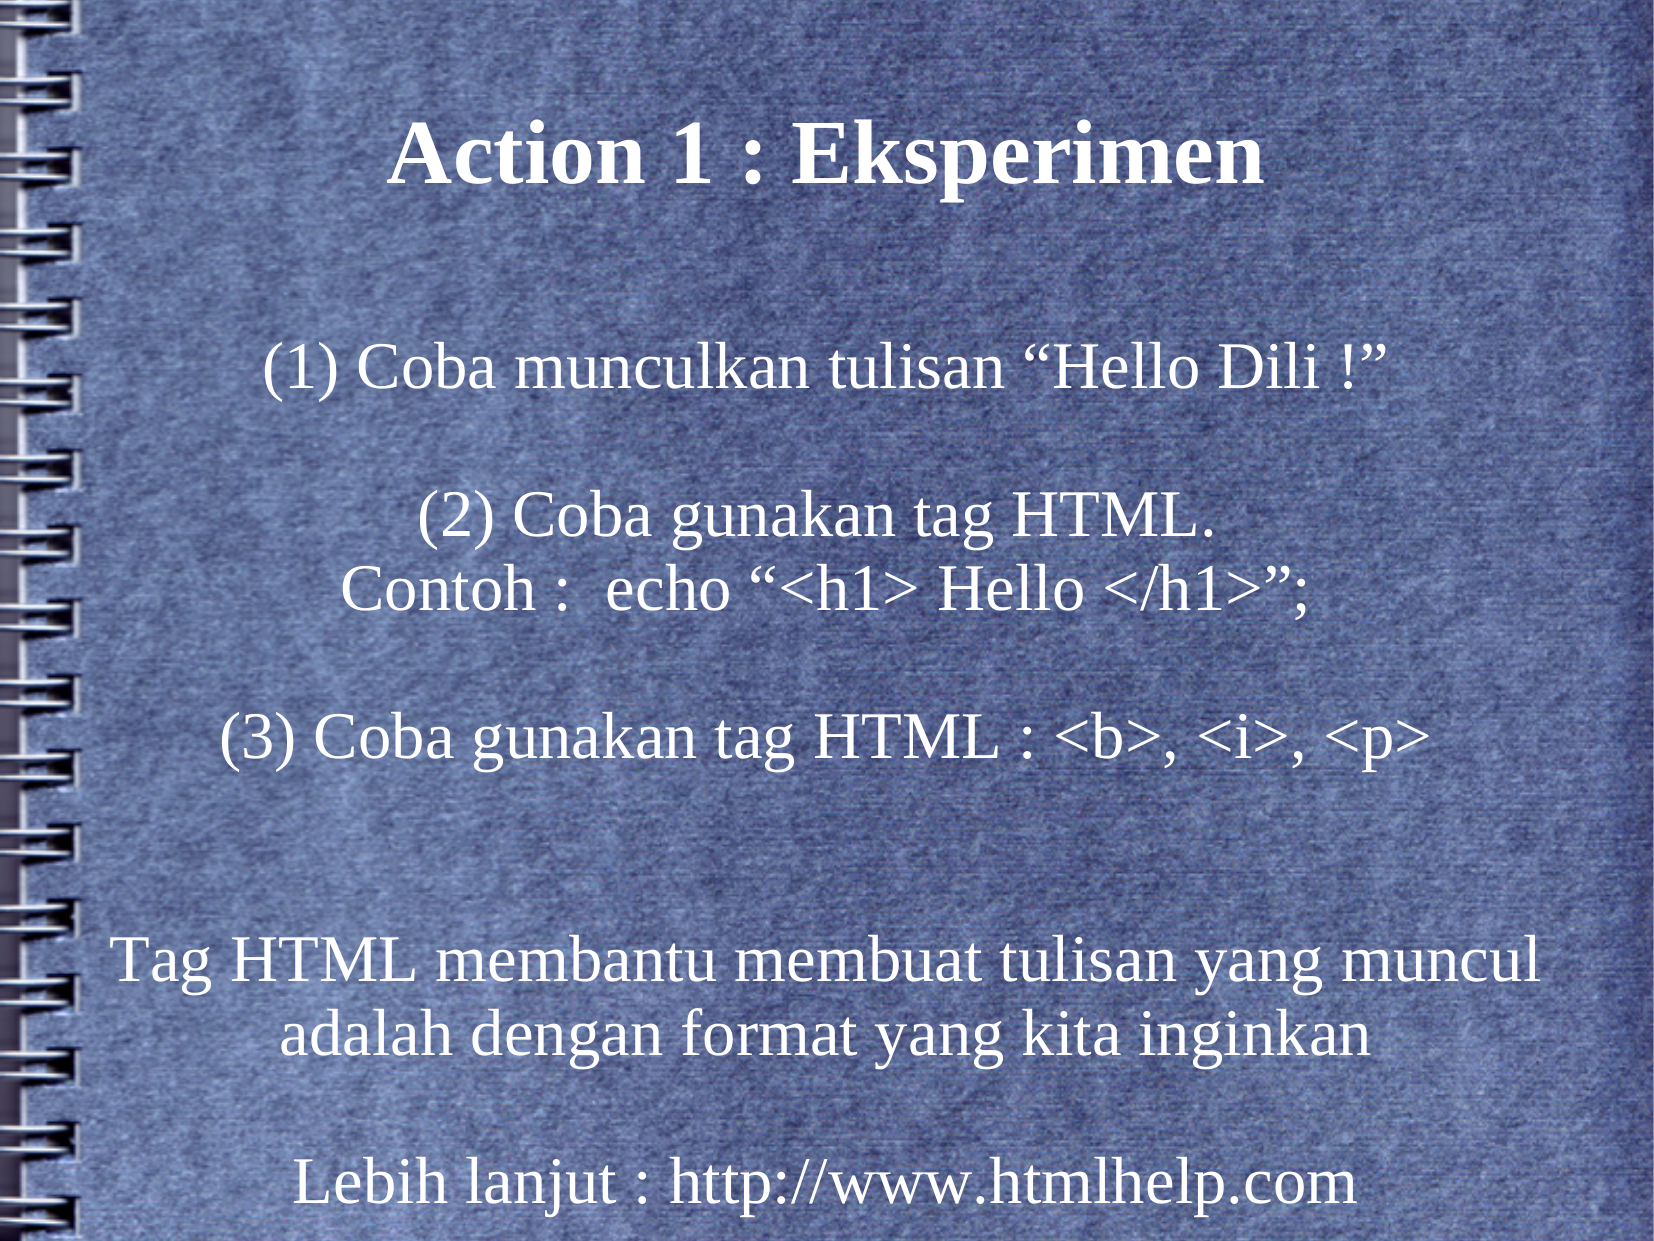

# Action 1 : Eksperimen
(1) Coba munculkan tulisan “Hello Dili !”
(2) Coba gunakan tag HTML.
Contoh : echo “<h1> Hello </h1>”;
(3) Coba gunakan tag HTML : <b>, <i>, <p>
Tag HTML membantu membuat tulisan yang muncul adalah dengan format yang kita inginkan
Lebih lanjut : http://www.htmlhelp.com